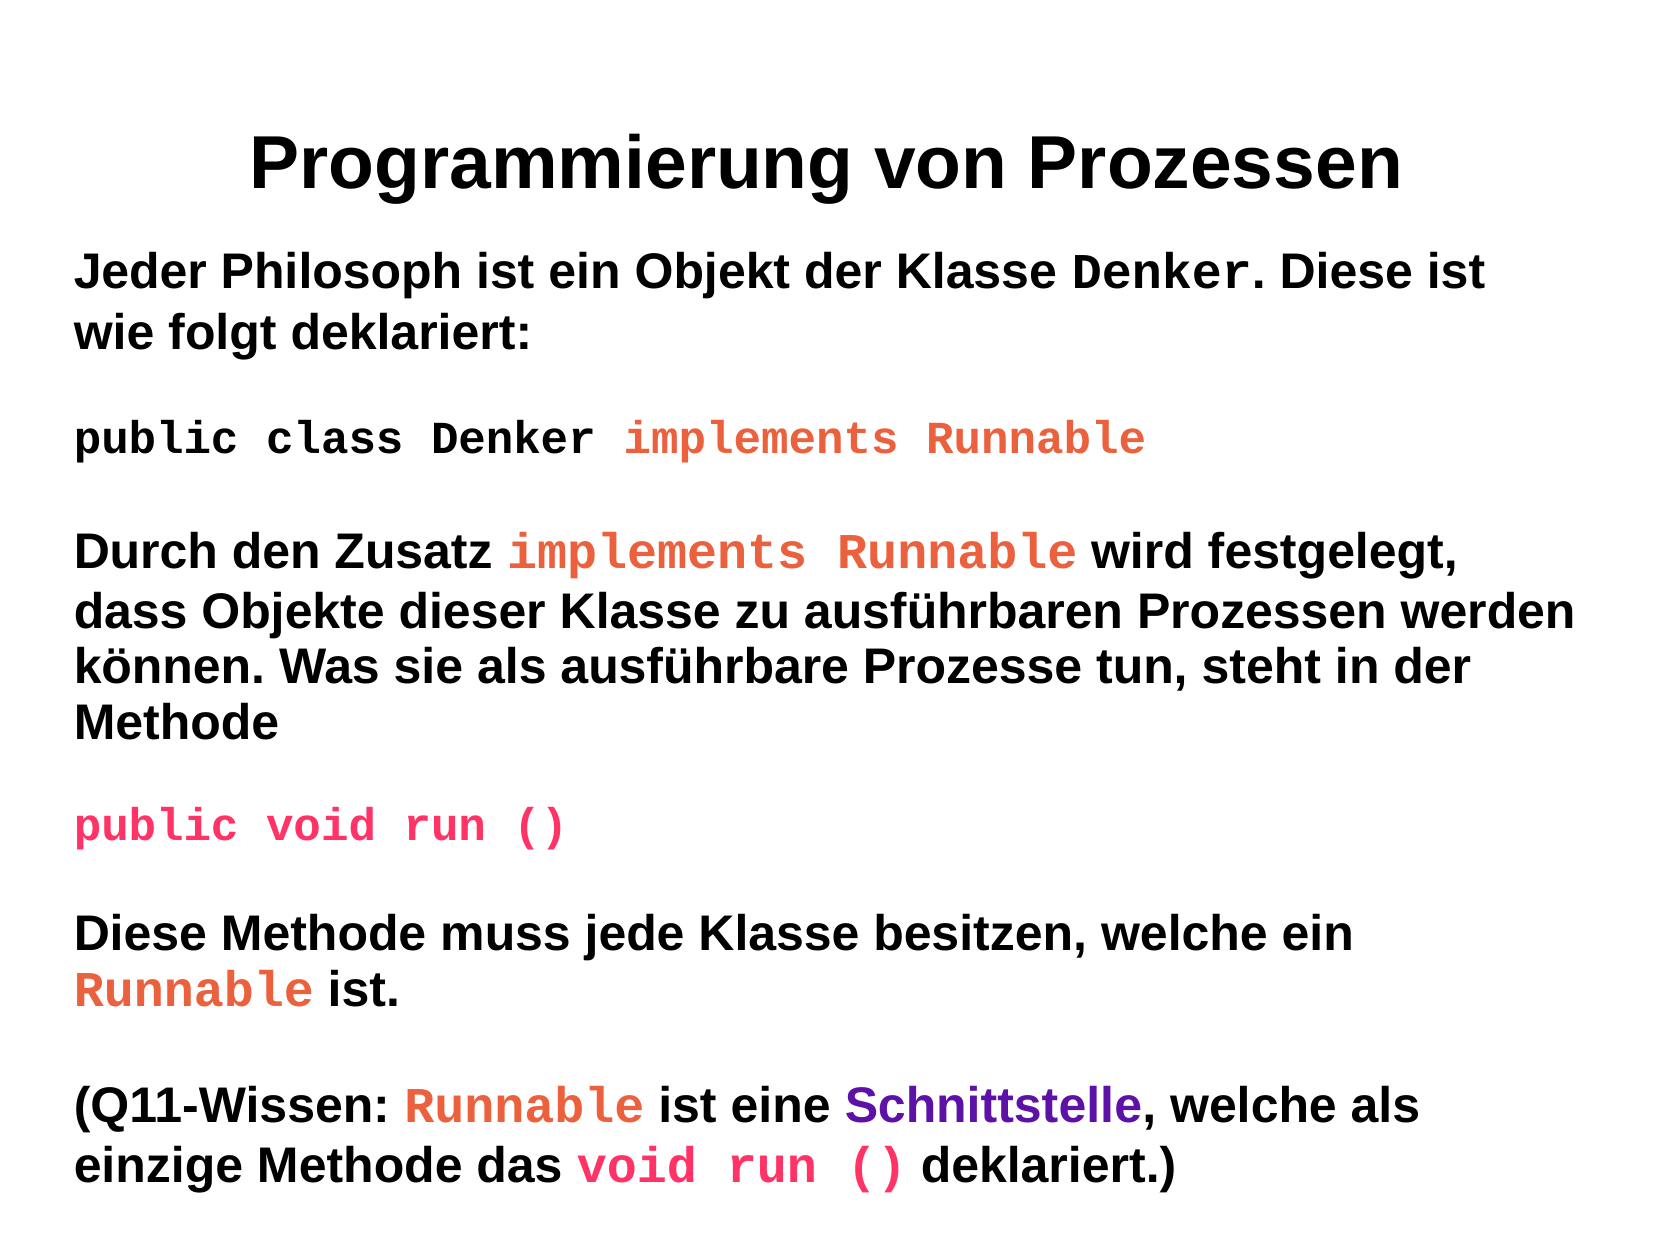

# Programmierung von Prozessen
Jeder Philosoph ist ein Objekt der Klasse Denker. Diese ist wie folgt deklariert:
public class Denker implements Runnable
Durch den Zusatz implements Runnable wird festgelegt, dass Objekte dieser Klasse zu ausführbaren Prozessen werden können. Was sie als ausführbare Prozesse tun, steht in der Methode
public void run ()
Diese Methode muss jede Klasse besitzen, welche ein Runnable ist.
(Q11-Wissen: Runnable ist eine Schnittstelle, welche als einzige Methode das void run () deklariert.)